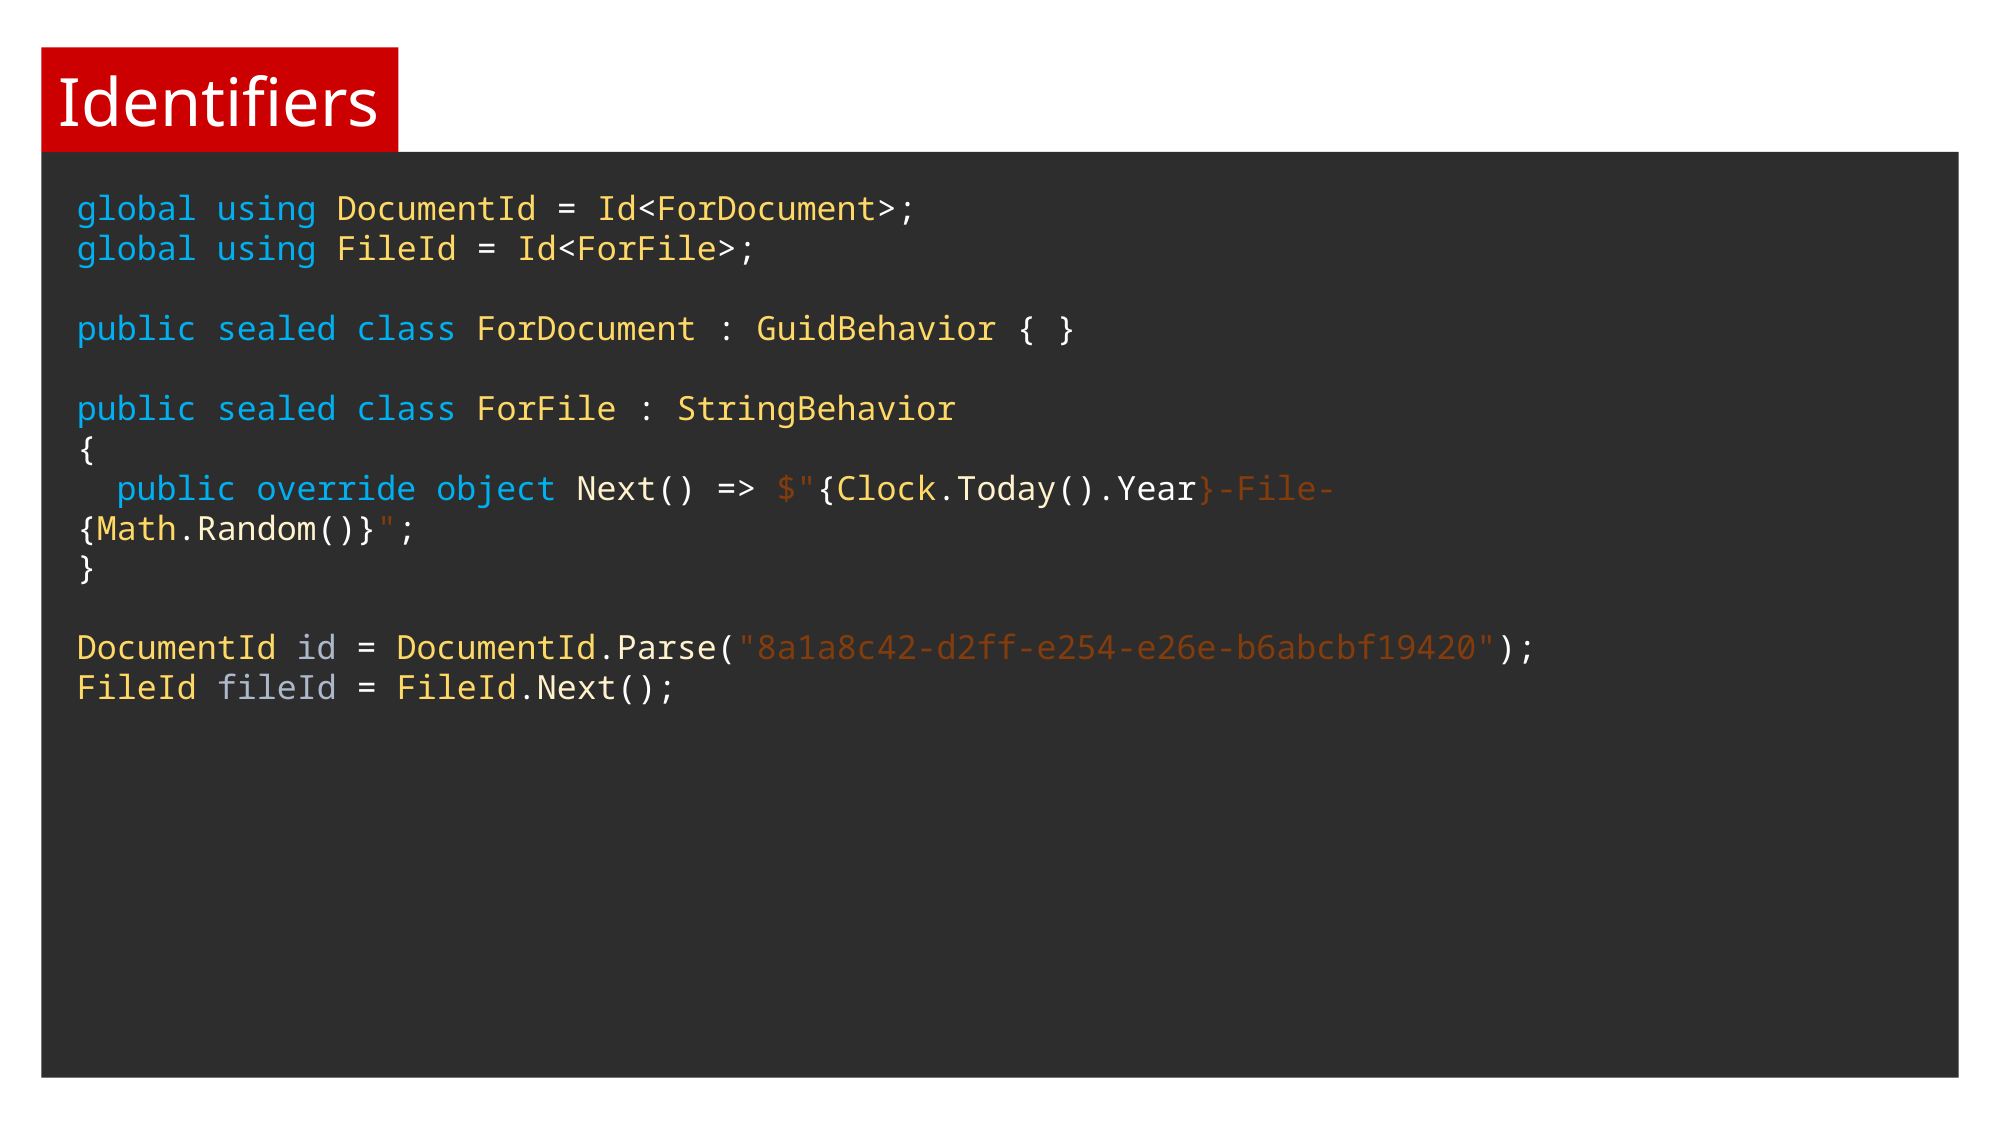

Identifiers
global using DocumentId = Id<ForDocument>;
global using FileId = Id<ForFile>;
public sealed class ForDocument : GuidBehavior { }
public sealed class ForFile : StringBehavior
{
 public override object Next() => $"{Clock.Today().Year}-File-{Math.Random()}";
}
DocumentId id = DocumentId.Parse("8a1a8c42-d2ff-e254-e26e-b6abcbf19420");
FileId fileId = FileId.Next();